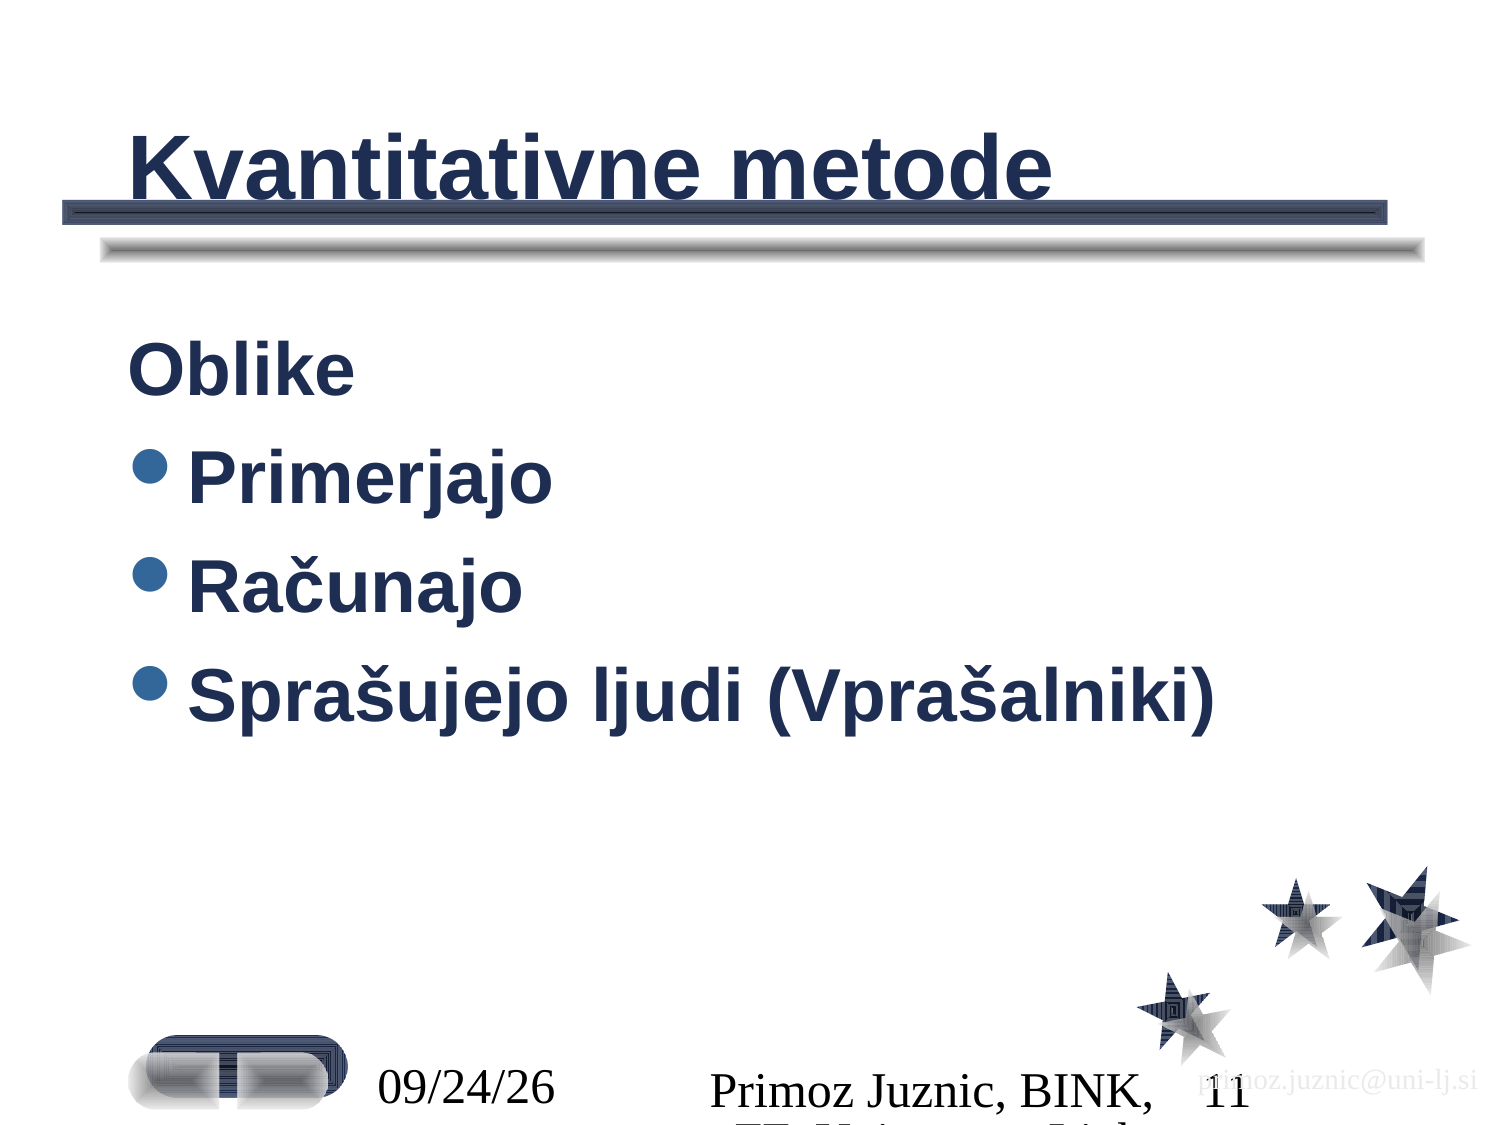

# Kvantitativne metode
Oblike
Primerjajo
Računajo
Sprašujejo ljudi (Vprašalniki)
Primoz Juznic, BINK, FF, Univerza v Ljubljani
11